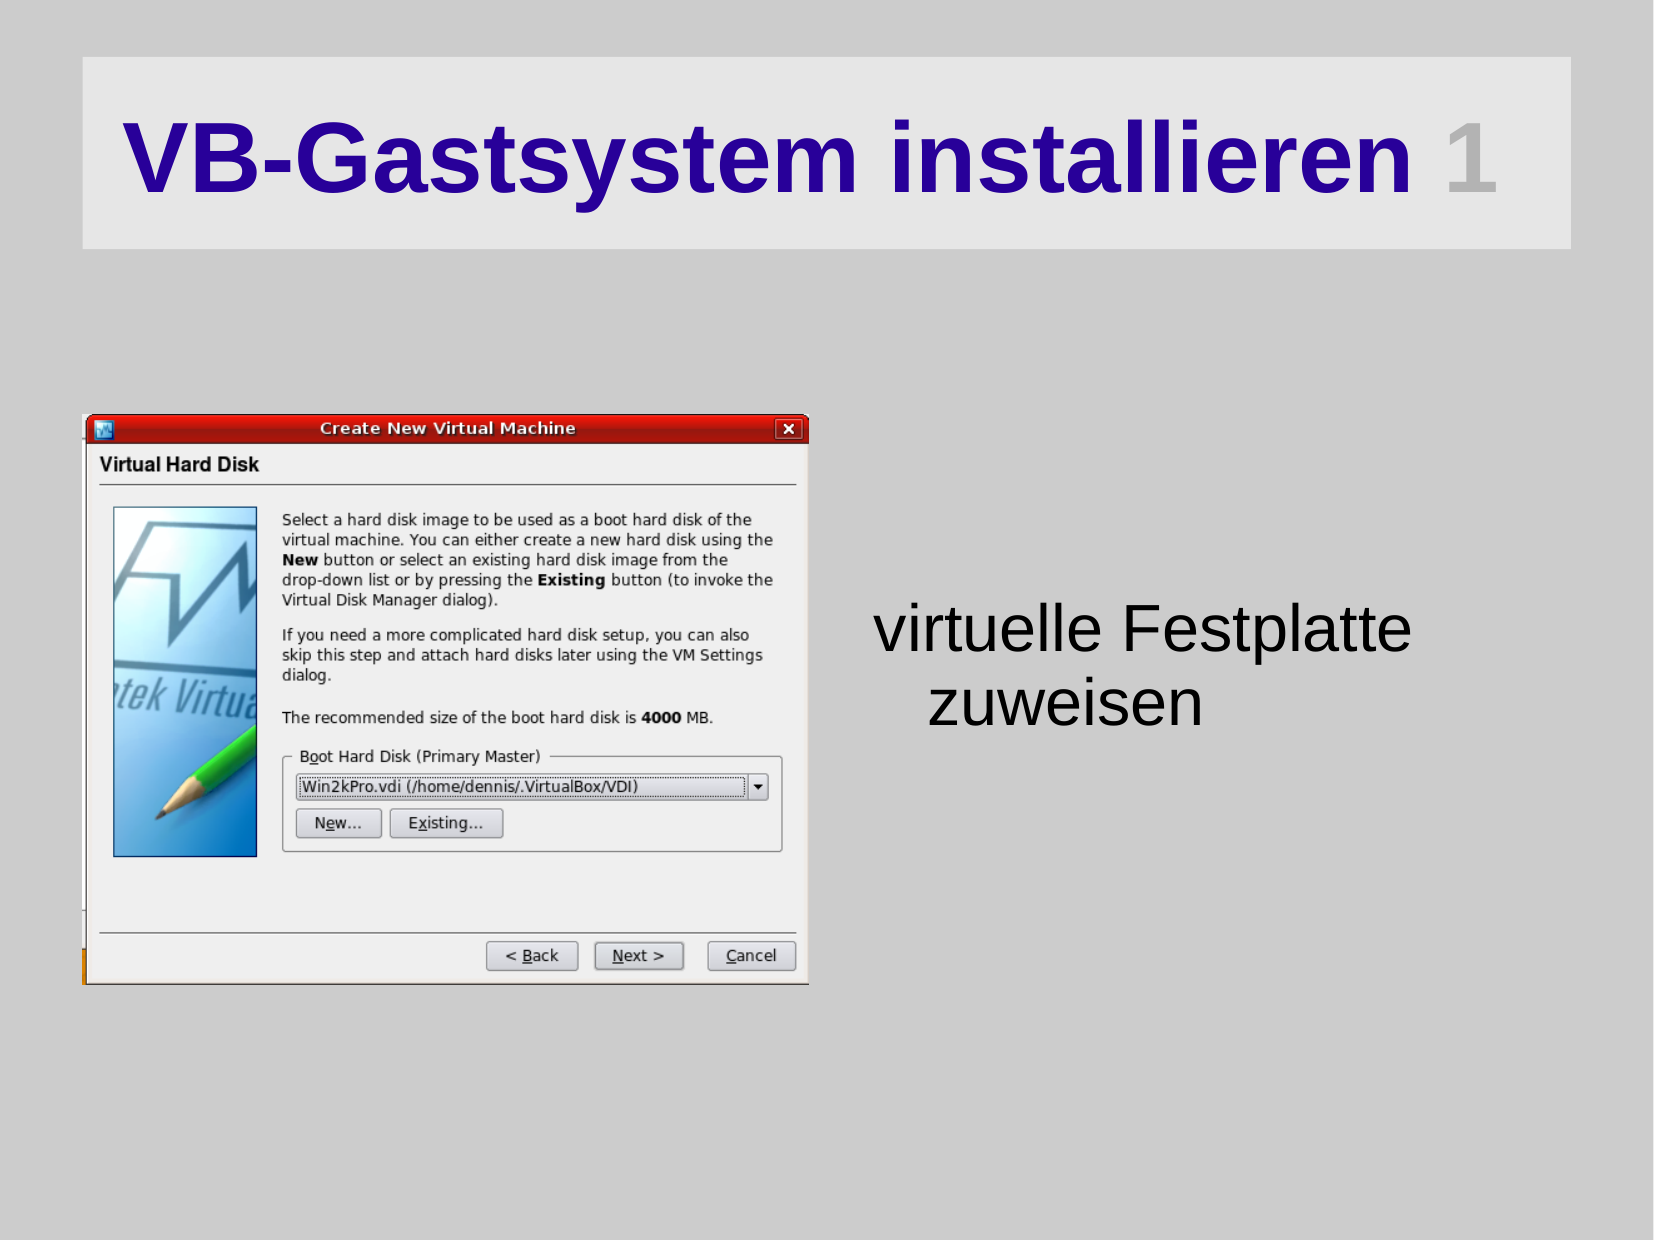

# VB-Gastsystem installieren 1
virtuelle Festplatte zuweisen